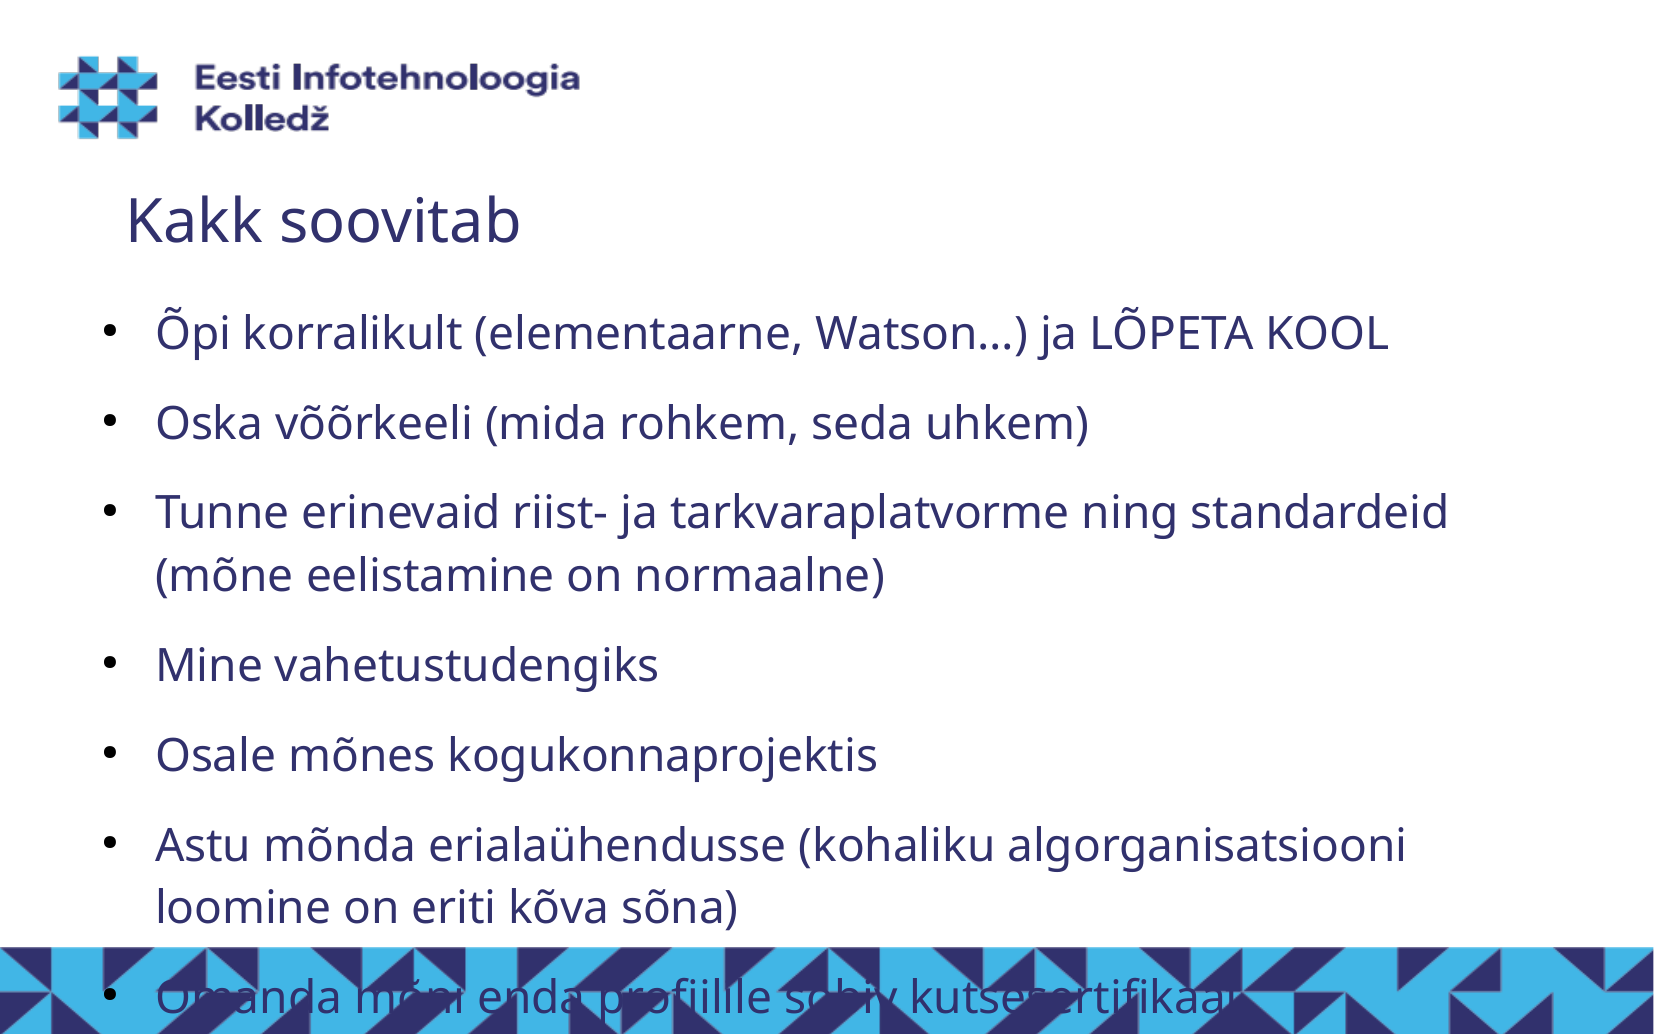

# Kakk soovitab
Õpi korralikult (elementaarne, Watson…) ja LÕPETA KOOL
Oska võõrkeeli (mida rohkem, seda uhkem)
Tunne erinevaid riist- ja tarkvaraplatvorme ning standardeid (mõne eelistamine on normaalne)
Mine vahetustudengiks
Osale mõnes kogukonnaprojektis
Astu mõnda erialaühendusse (kohaliku algorganisatsiooni loomine on eriti kõva sõna)
Omanda mõni enda profiilile sobiv kutsesertifikaat